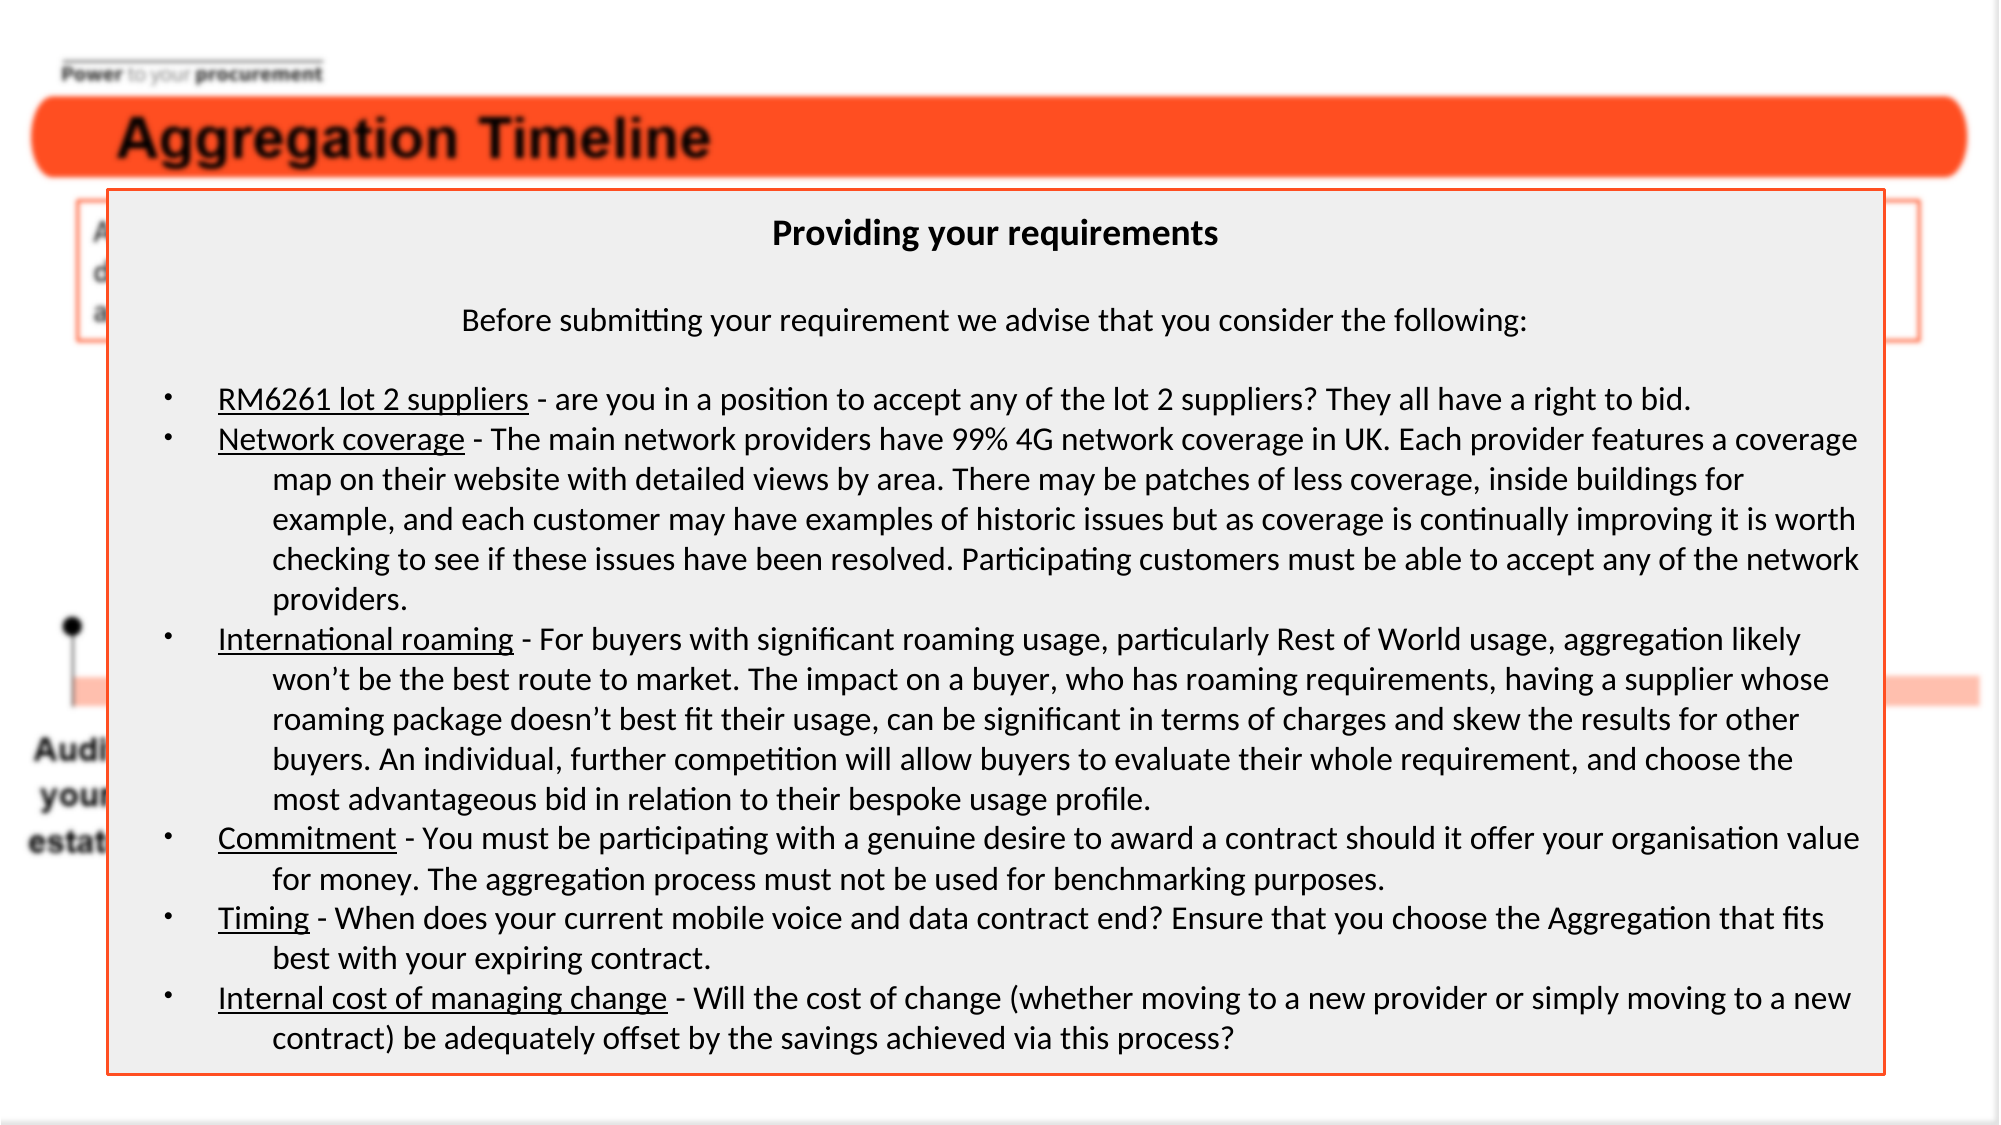

Providing your requirements
Before submitting your requirement we advise that you consider the following:
RM6261 lot 2 suppliers - are you in a position to accept any of the lot 2 suppliers? They all have a right to bid.
Network coverage - The main network providers have 99% 4G network coverage in UK. Each provider features a coverage map on their website with detailed views by area. There may be patches of less coverage, inside buildings for example, and each customer may have examples of historic issues but as coverage is continually improving it is worth checking to see if these issues have been resolved. Participating customers must be able to accept any of the network providers.
International roaming - For buyers with significant roaming usage, particularly Rest of World usage, aggregation likely won’t be the best route to market. The impact on a buyer, who has roaming requirements, having a supplier whose roaming package doesn’t best fit their usage, can be significant in terms of charges and skew the results for other buyers. An individual, further competition will allow buyers to evaluate their whole requirement, and choose the most advantageous bid in relation to their bespoke usage profile.
Commitment - You must be participating with a genuine desire to award a contract should it offer your organisation value for money. The aggregation process must not be used for benchmarking purposes.
Timing - When does your current mobile voice and data contract end? Ensure that you choose the Aggregation that fits best with your expiring contract.
Internal cost of managing change - Will the cost of change (whether moving to a new provider or simply moving to a new contract) be adequately offset by the savings achieved via this process?